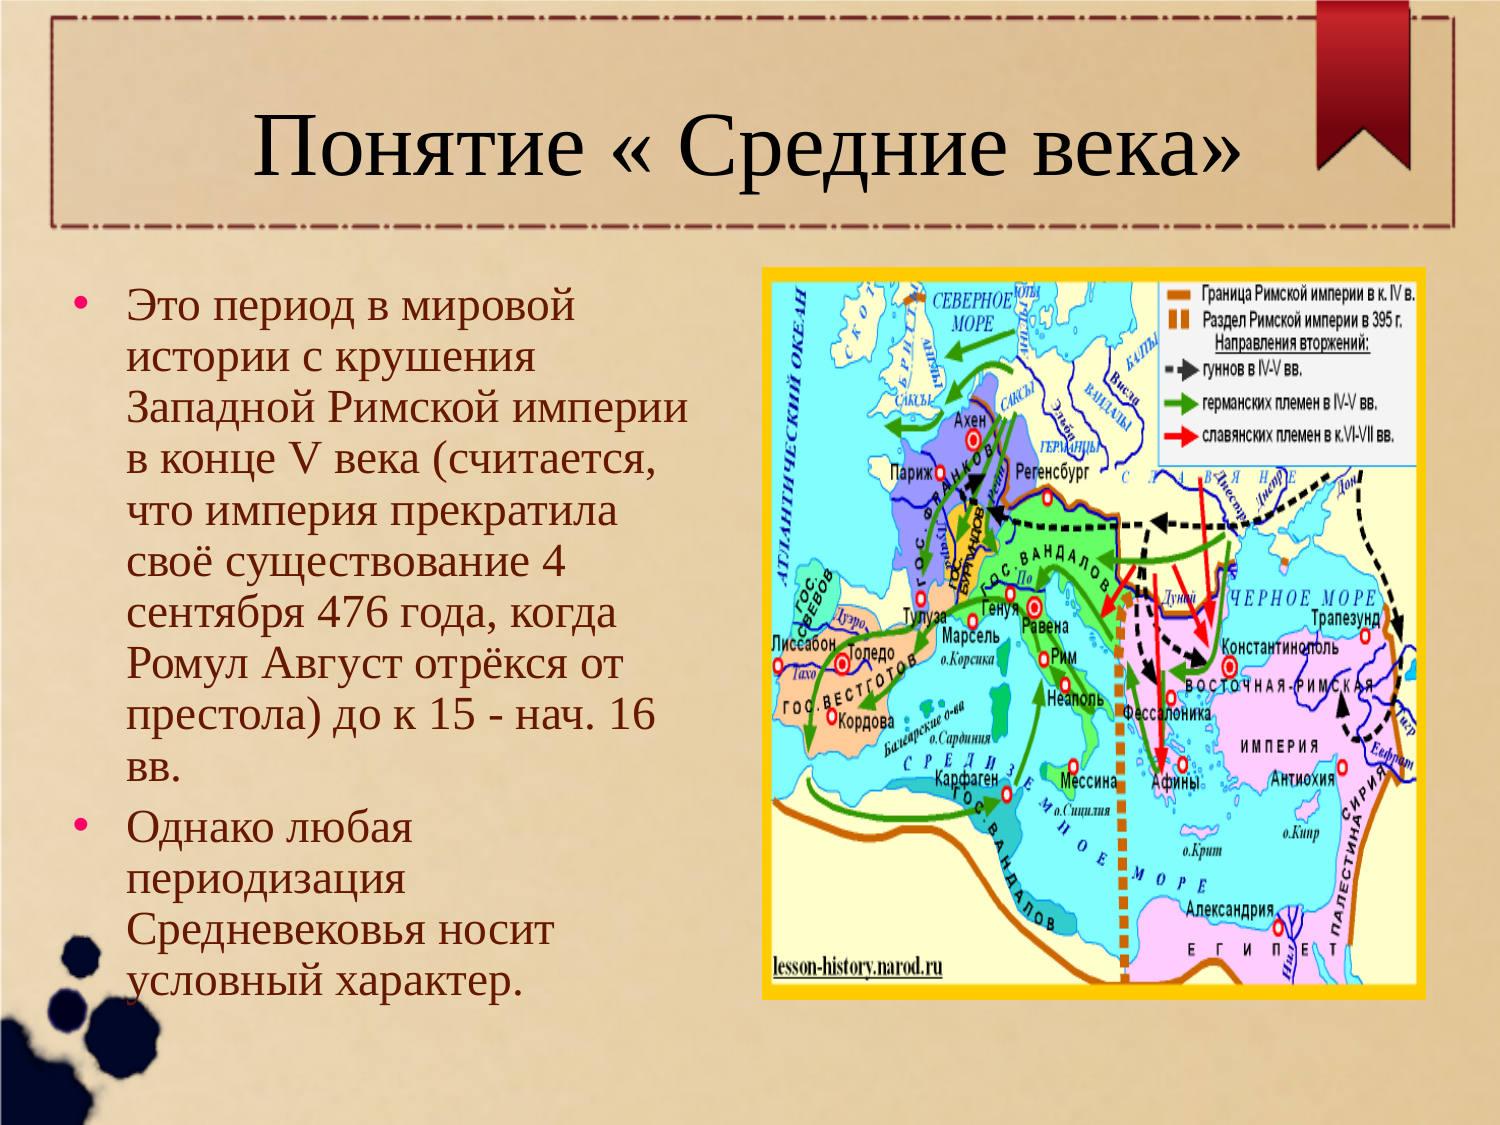

# Понятие « Средние века»
Это период в мировой истории с крушения Западной Римской империи в конце V века (считается, что империя прекратила своё существование 4 сентября 476 года, когда Ромул Август отрёкся от престола) до к 15 - нач. 16 вв.
Однако любая периодизация Средневековья носит условный характер.